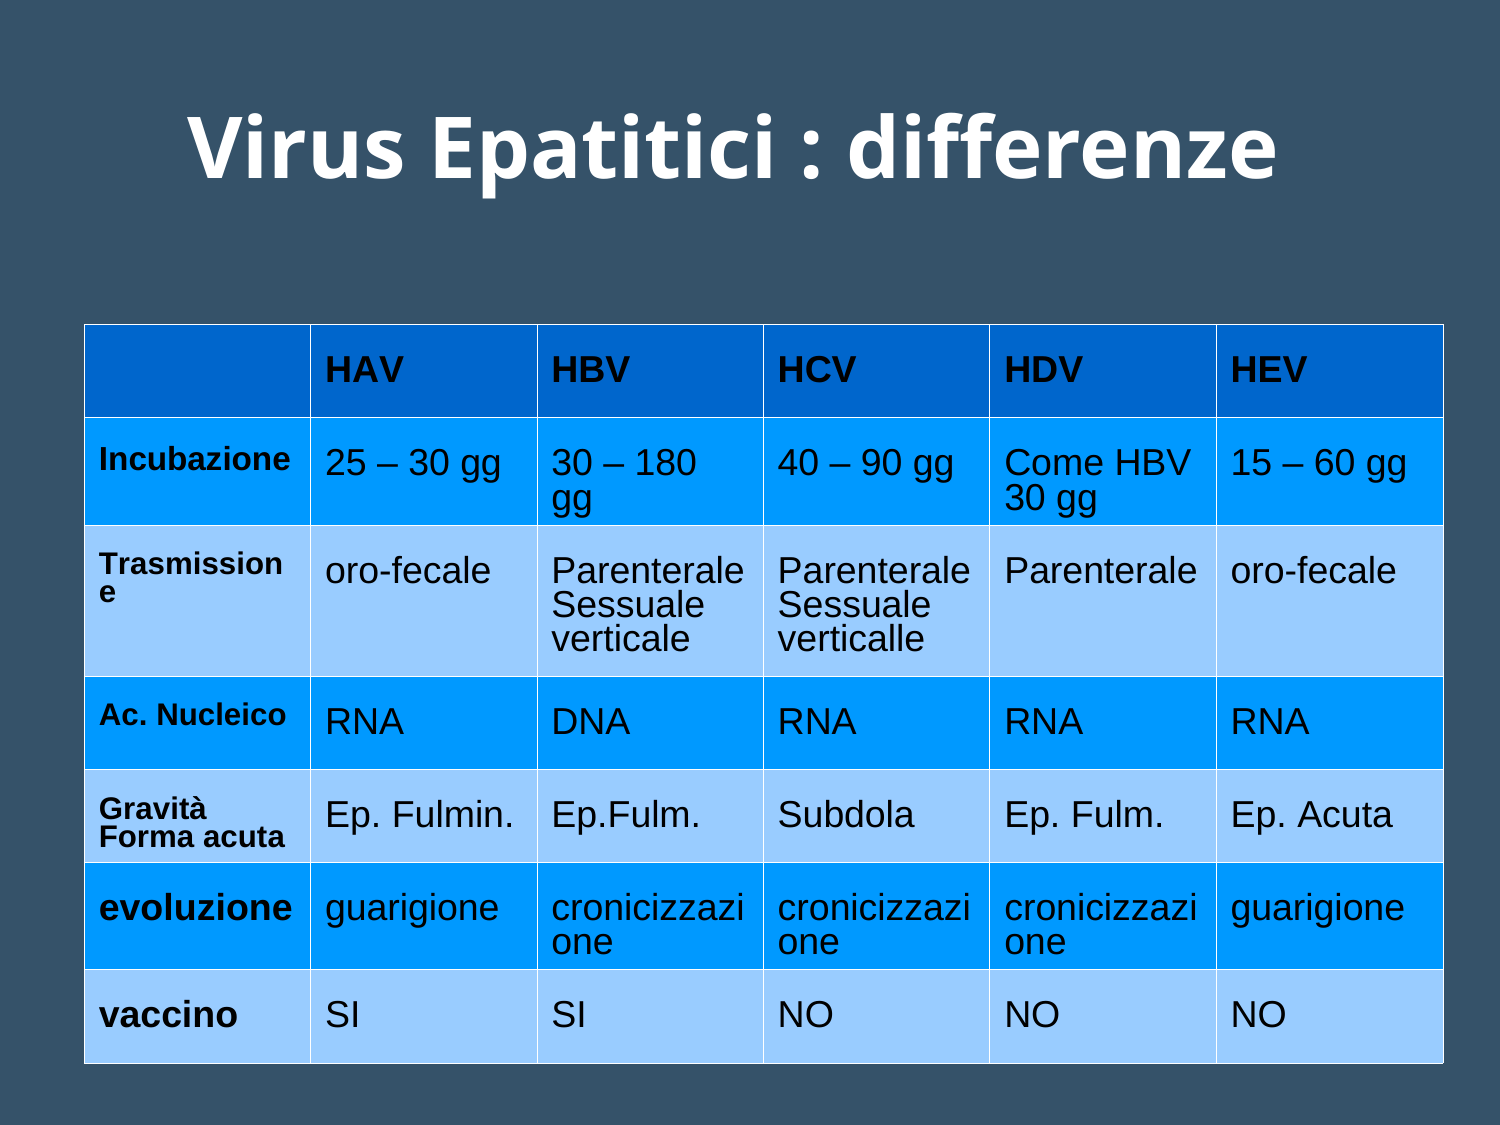

# Virus Epatitici : differenze
| | HAV | HBV | HCV | HDV | HEV |
| --- | --- | --- | --- | --- | --- |
| Incubazione | 25 – 30 gg | 30 – 180 gg | 40 – 90 gg | Come HBV 30 gg | 15 – 60 gg |
| Trasmissione | oro-fecale | Parenterale Sessuale verticale | Parenterale Sessuale verticalle | Parenterale | oro-fecale |
| Ac. Nucleico | RNA | DNA | RNA | RNA | RNA |
| Gravità Forma acuta | Ep. Fulmin. | Ep.Fulm. | Subdola | Ep. Fulm. | Ep. Acuta |
| evoluzione | guarigione | cronicizzazione | cronicizzazione | cronicizzazione | guarigione |
| vaccino | SI | SI | NO | NO | NO |